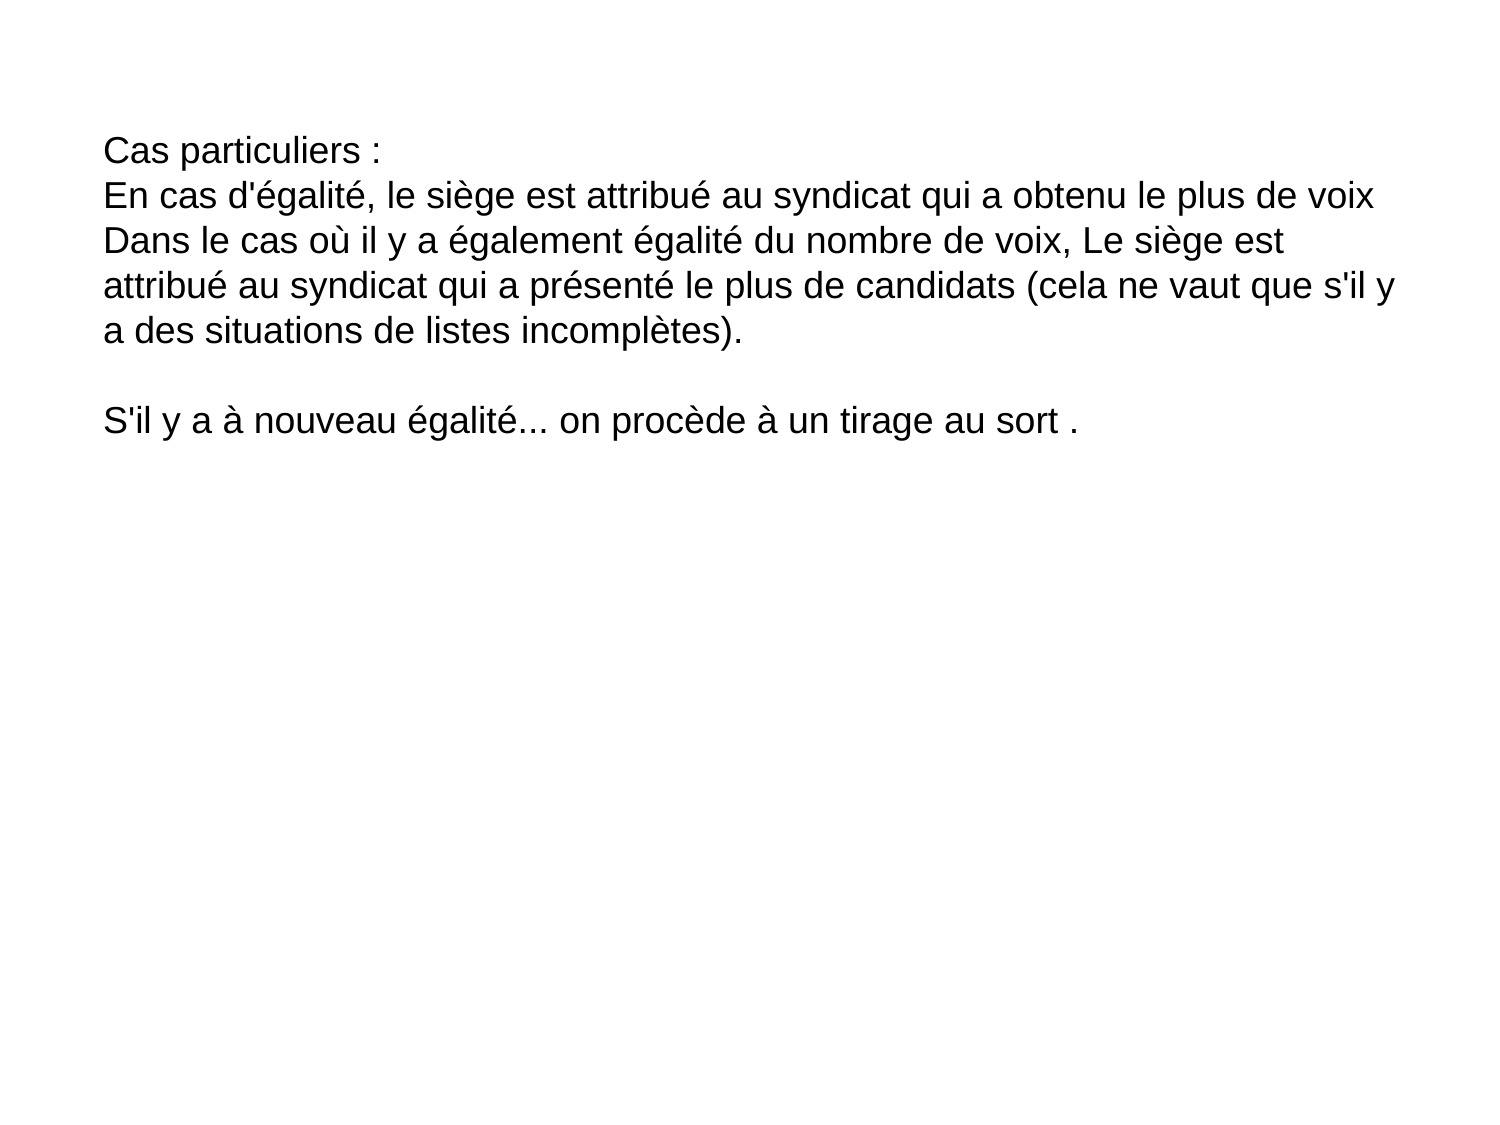

Cas particuliers :
En cas d'égalité, le siège est attribué au syndicat qui a obtenu le plus de voix
Dans le cas où il y a également égalité du nombre de voix, Le siège est attribué au syndicat qui a présenté le plus de candidats (cela ne vaut que s'il y a des situations de listes incomplètes).
S'il y a à nouveau égalité... on procède à un tirage au sort .